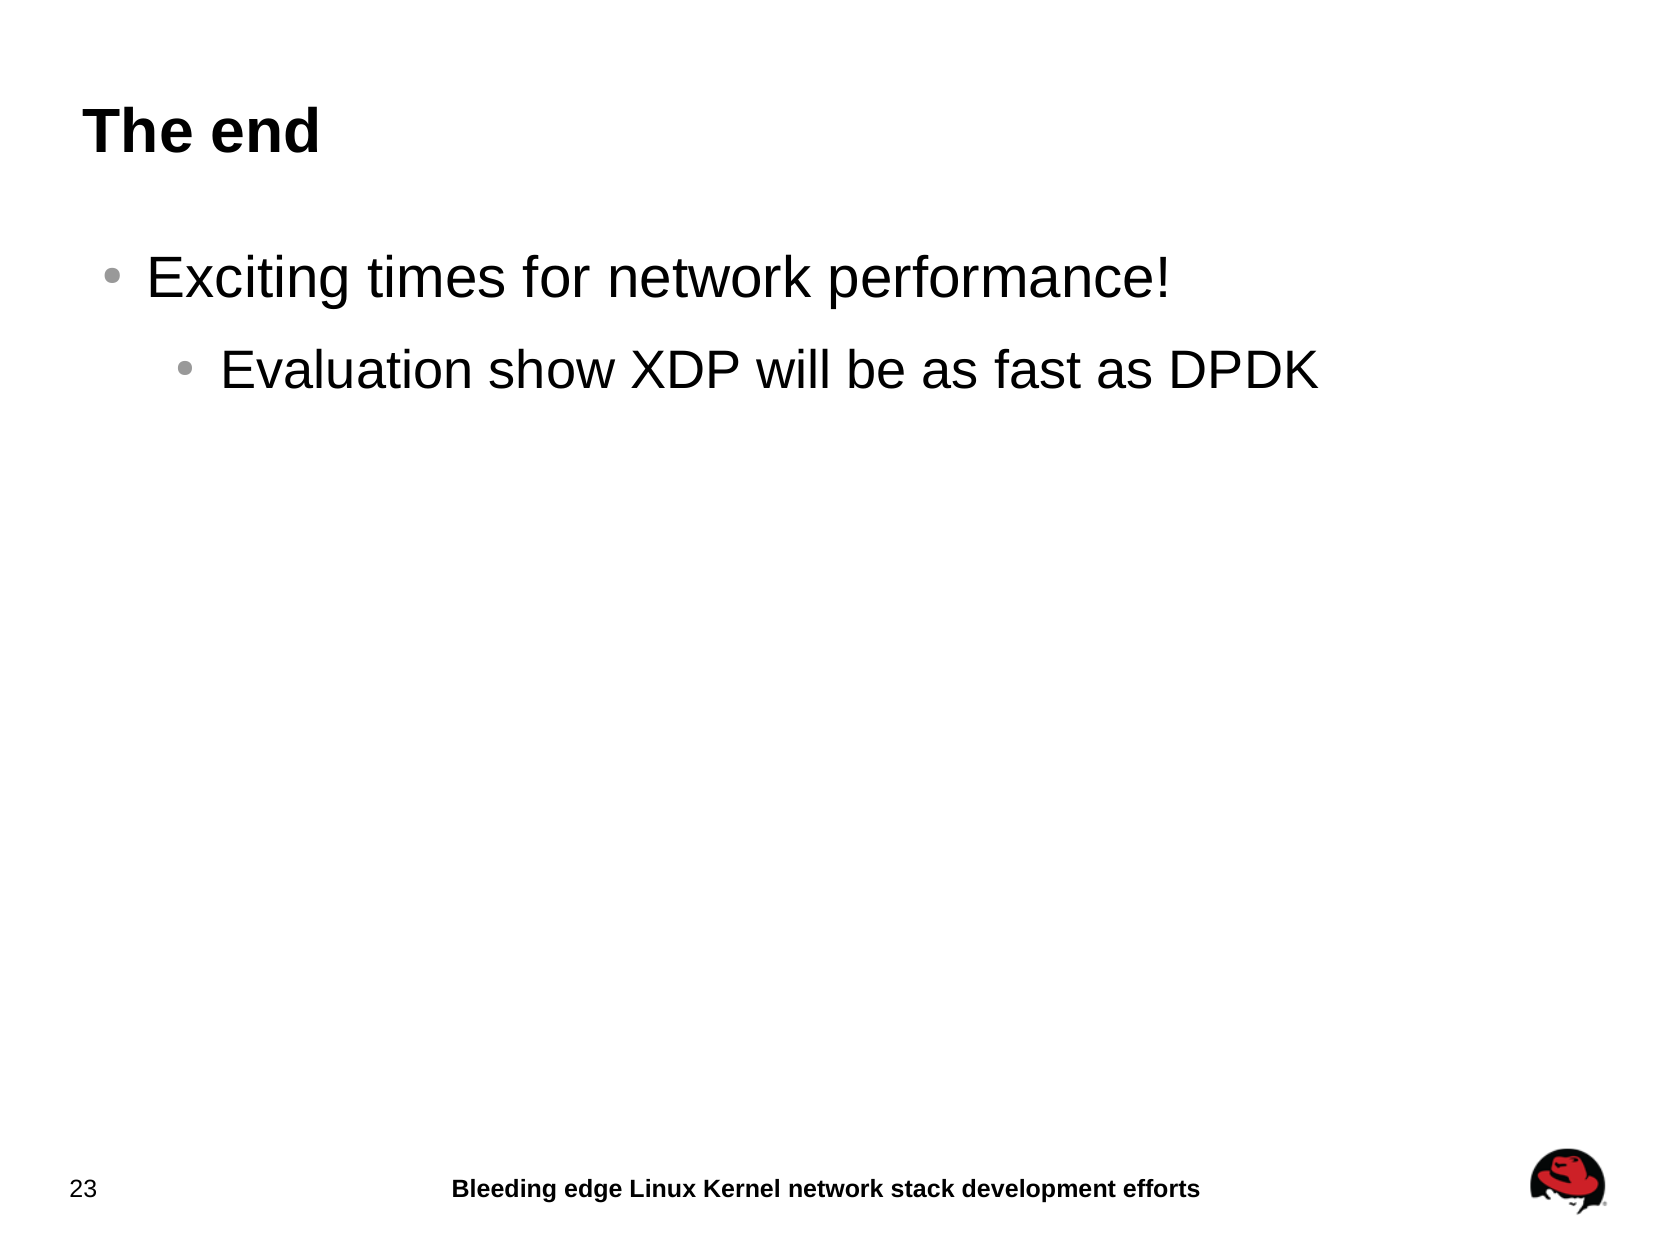

# The end
Exciting times for network performance!
Evaluation show XDP will be as fast as DPDK